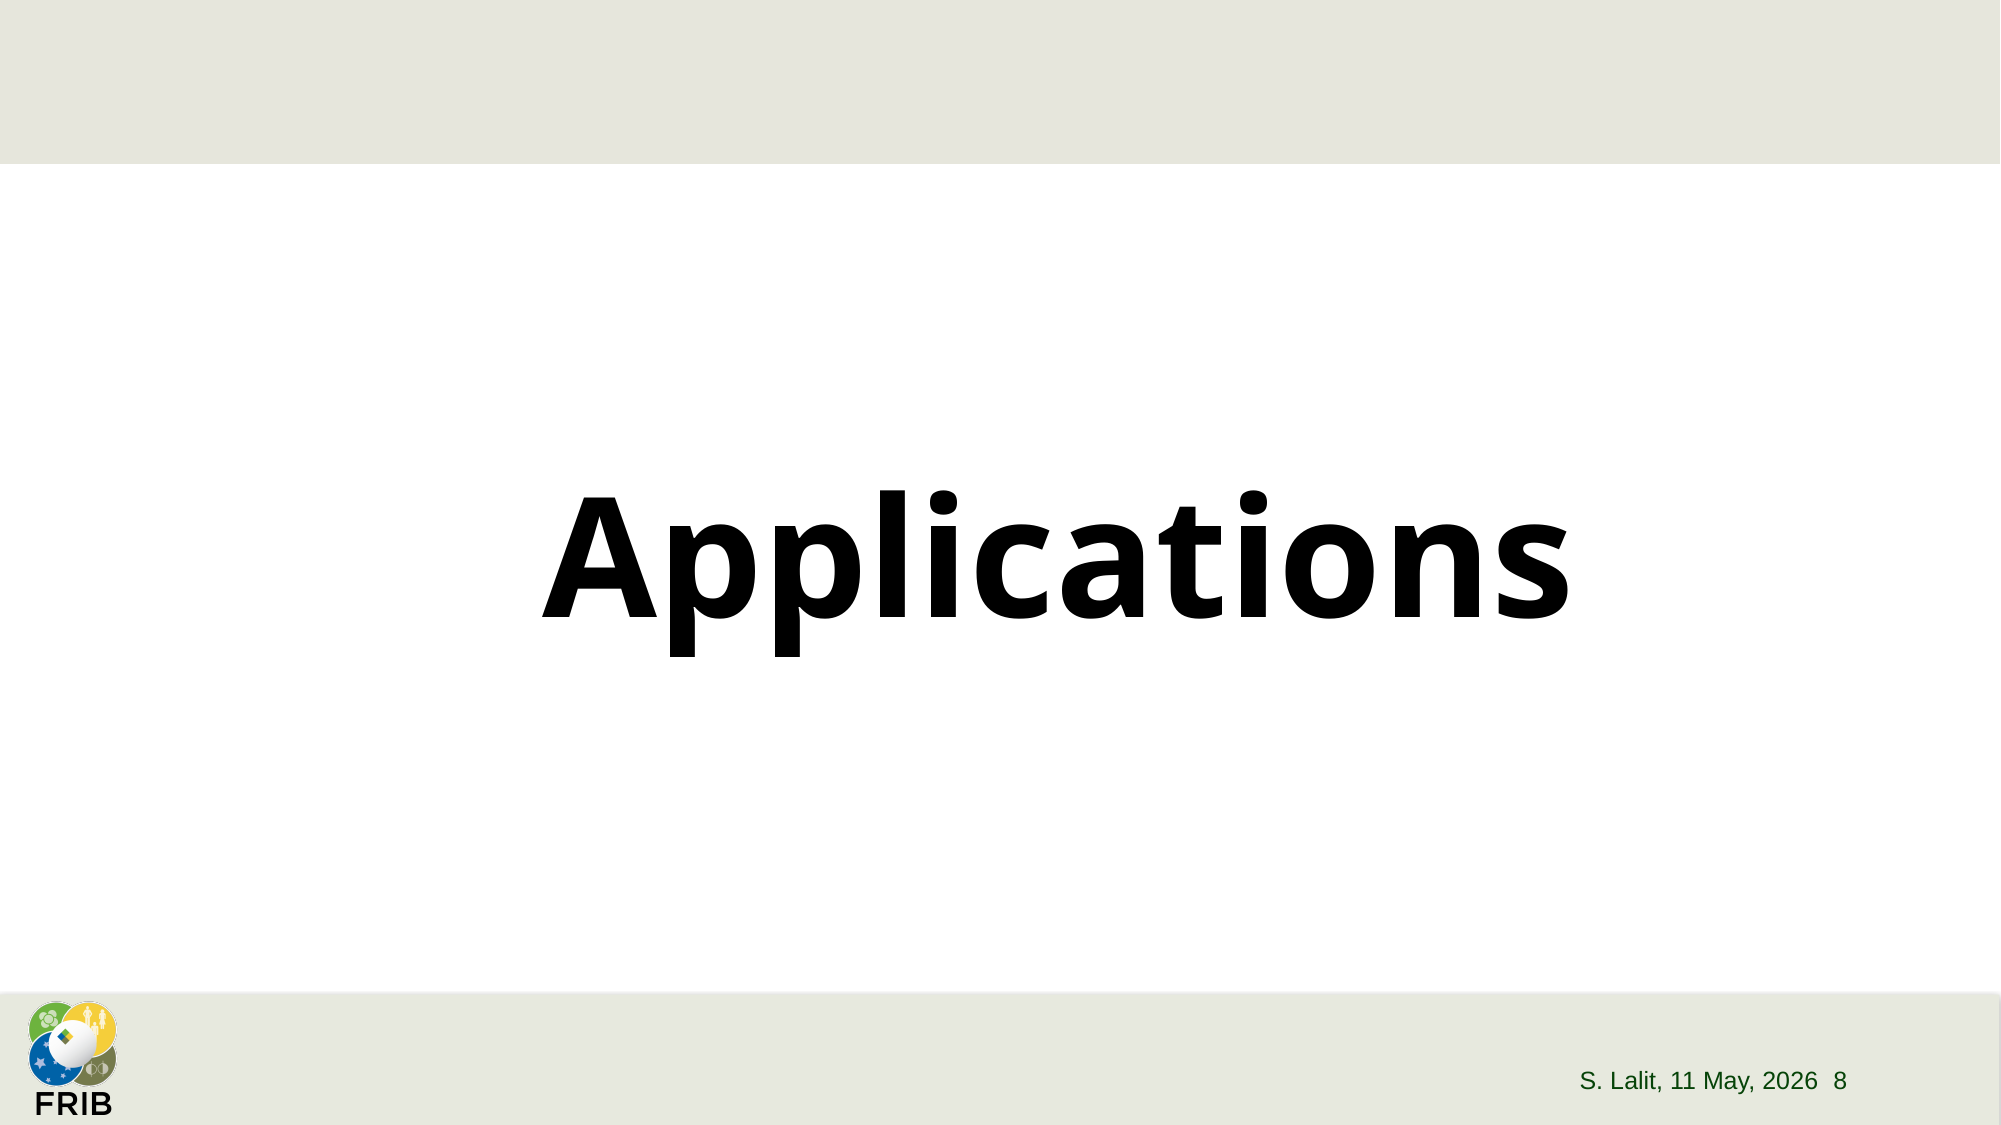

Applications
S. Lalit, 11 May, 2026
8